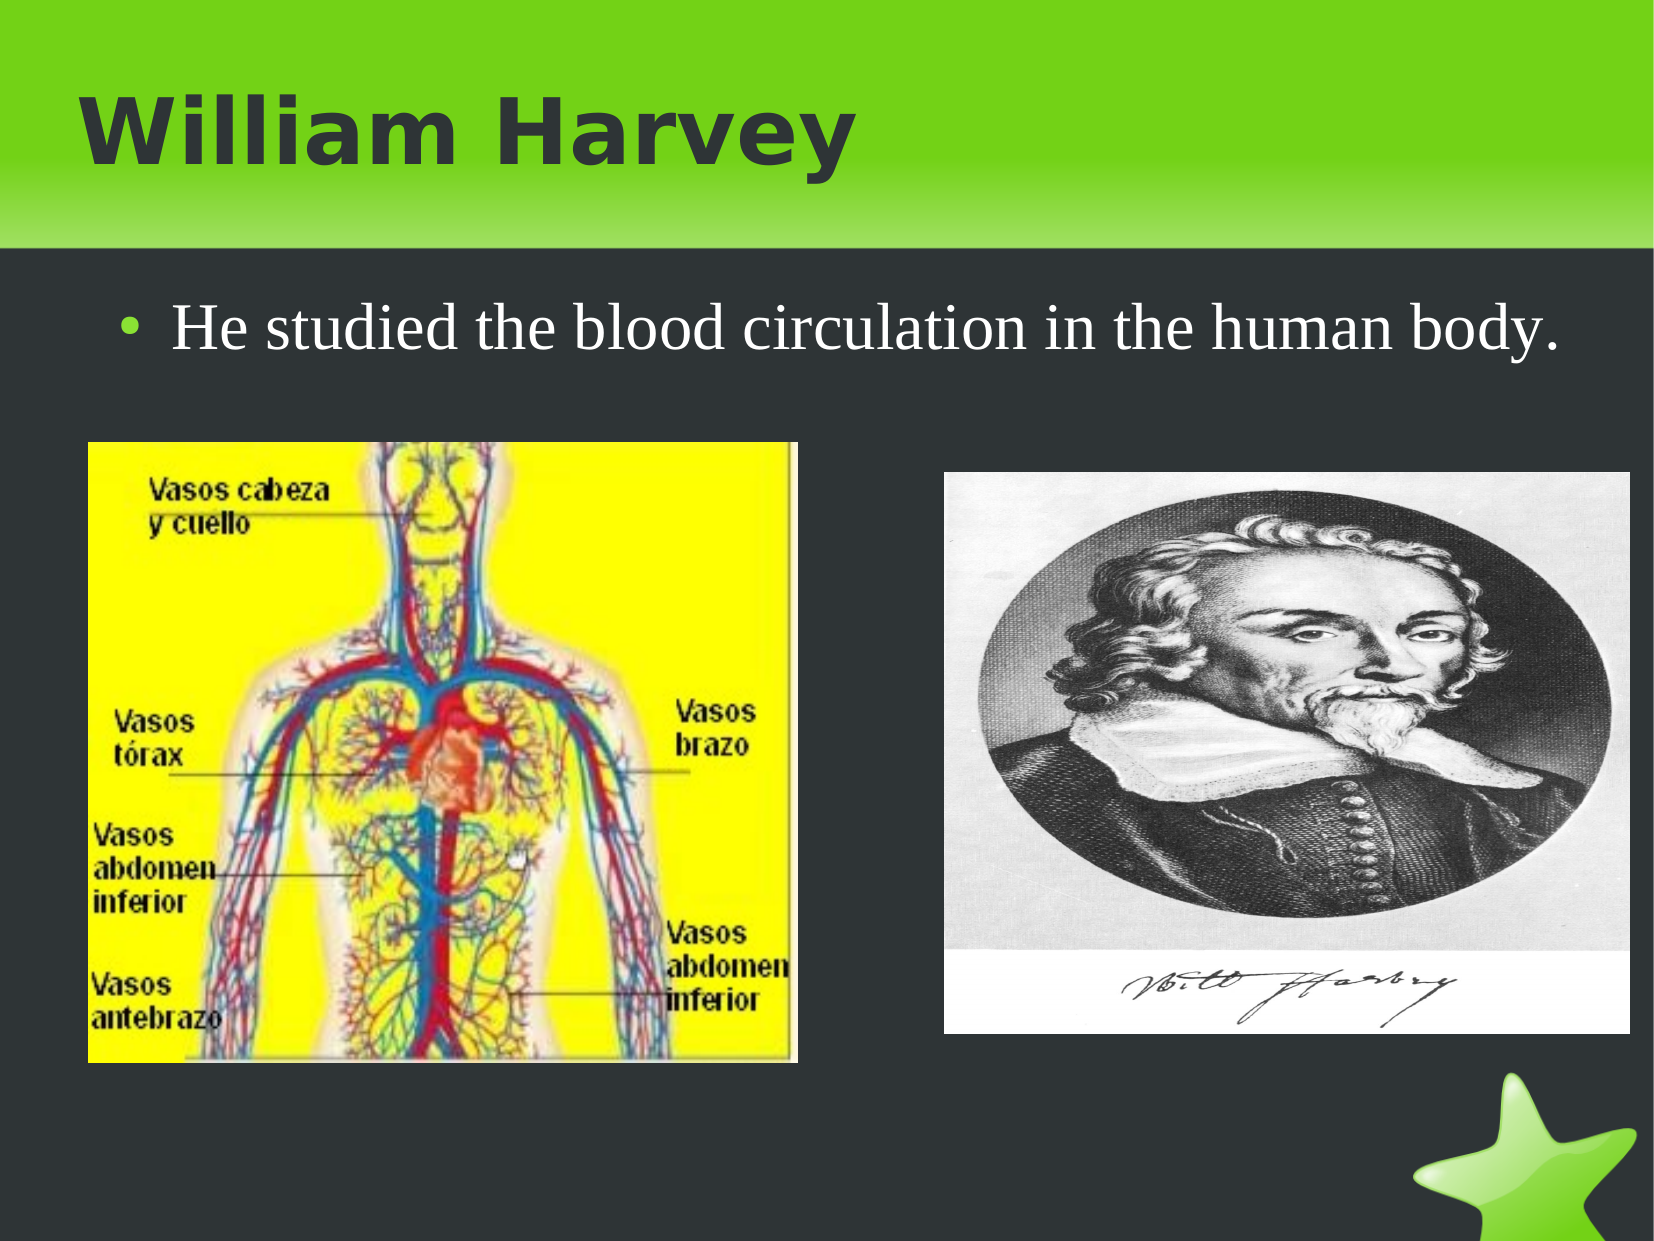

# William Harvey
He studied the blood circulation in the human body.